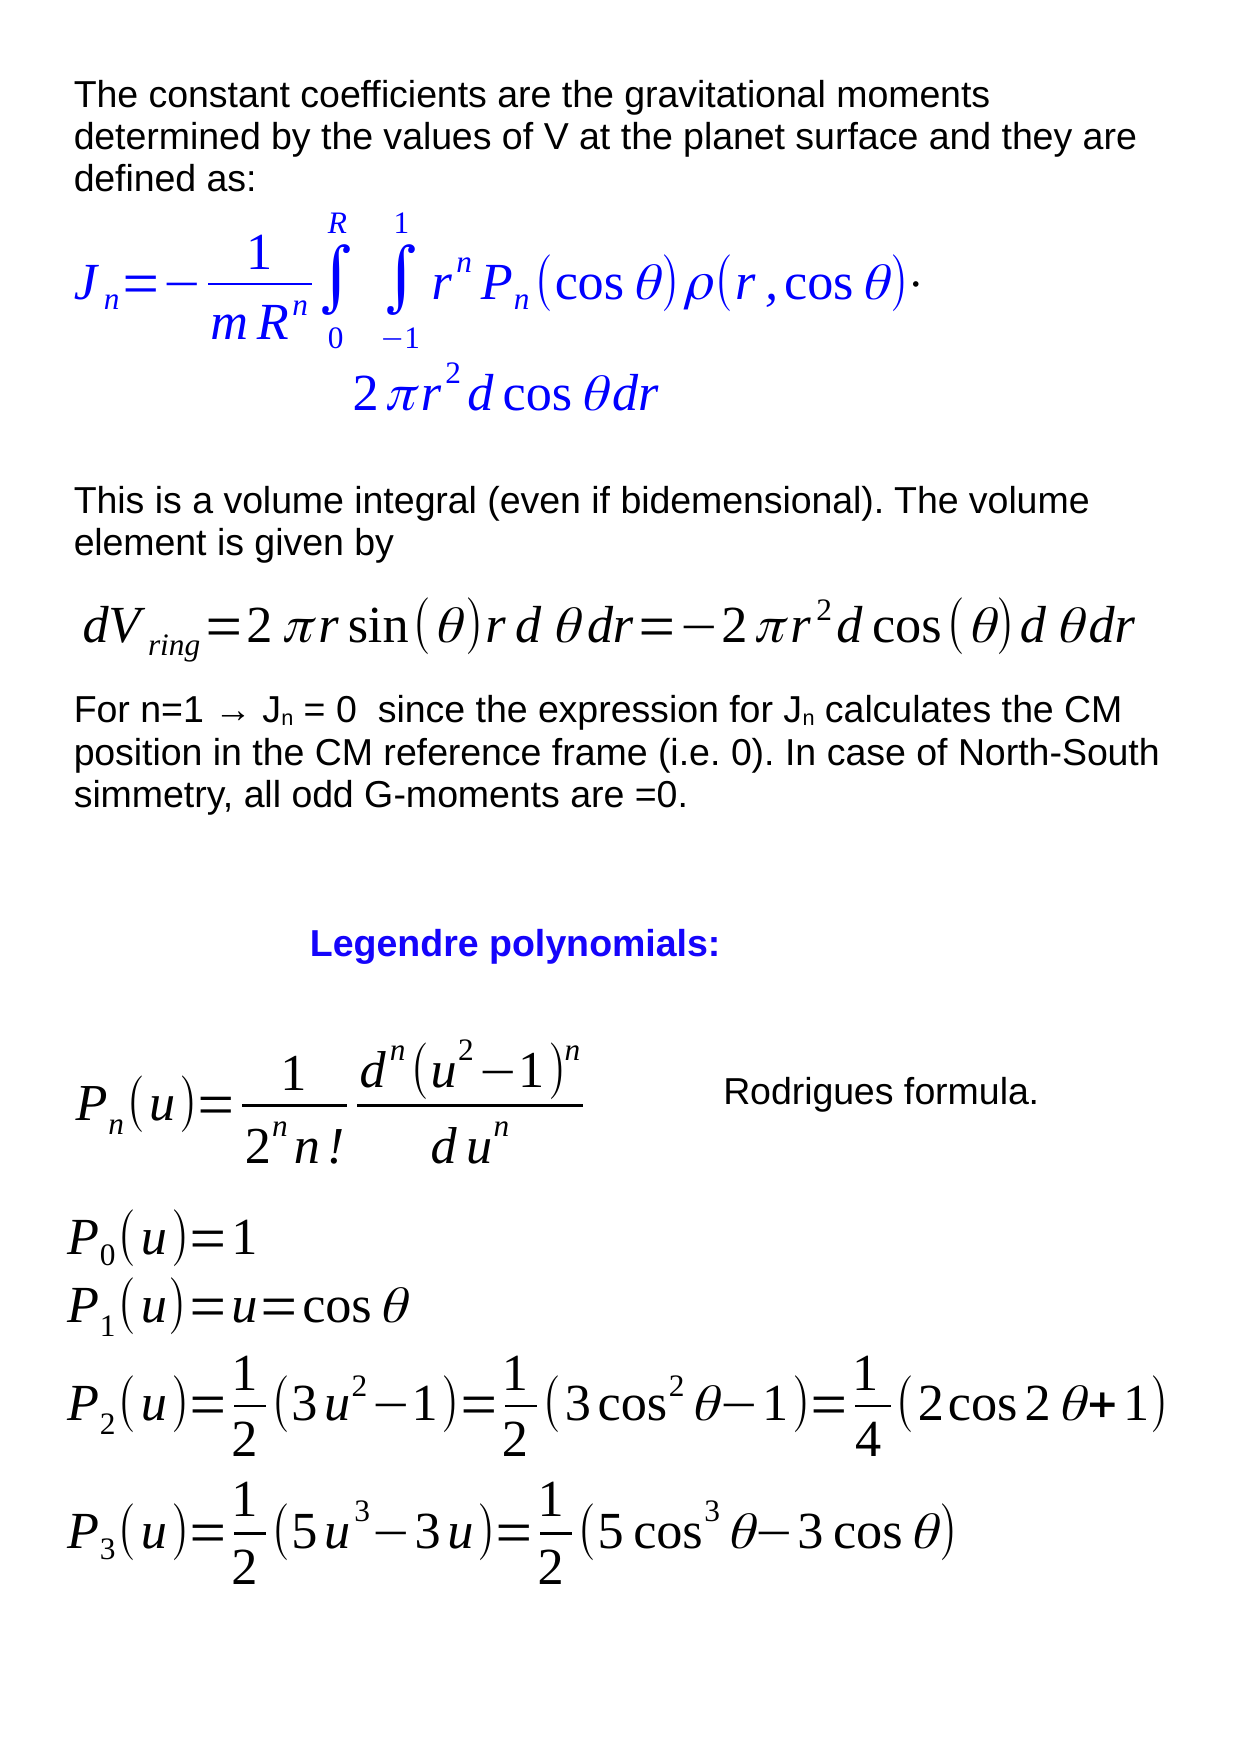

The constant coefficients are the gravitational moments determined by the values of V at the planet surface and they are defined as:
This is a volume integral (even if bidemensional). The volume element is given by
For n=1 → Jn = 0 since the expression for Jn calculates the CM position in the CM reference frame (i.e. 0). In case of North-South simmetry, all odd G-moments are =0.
Legendre polynomials:
Rodrigues formula.